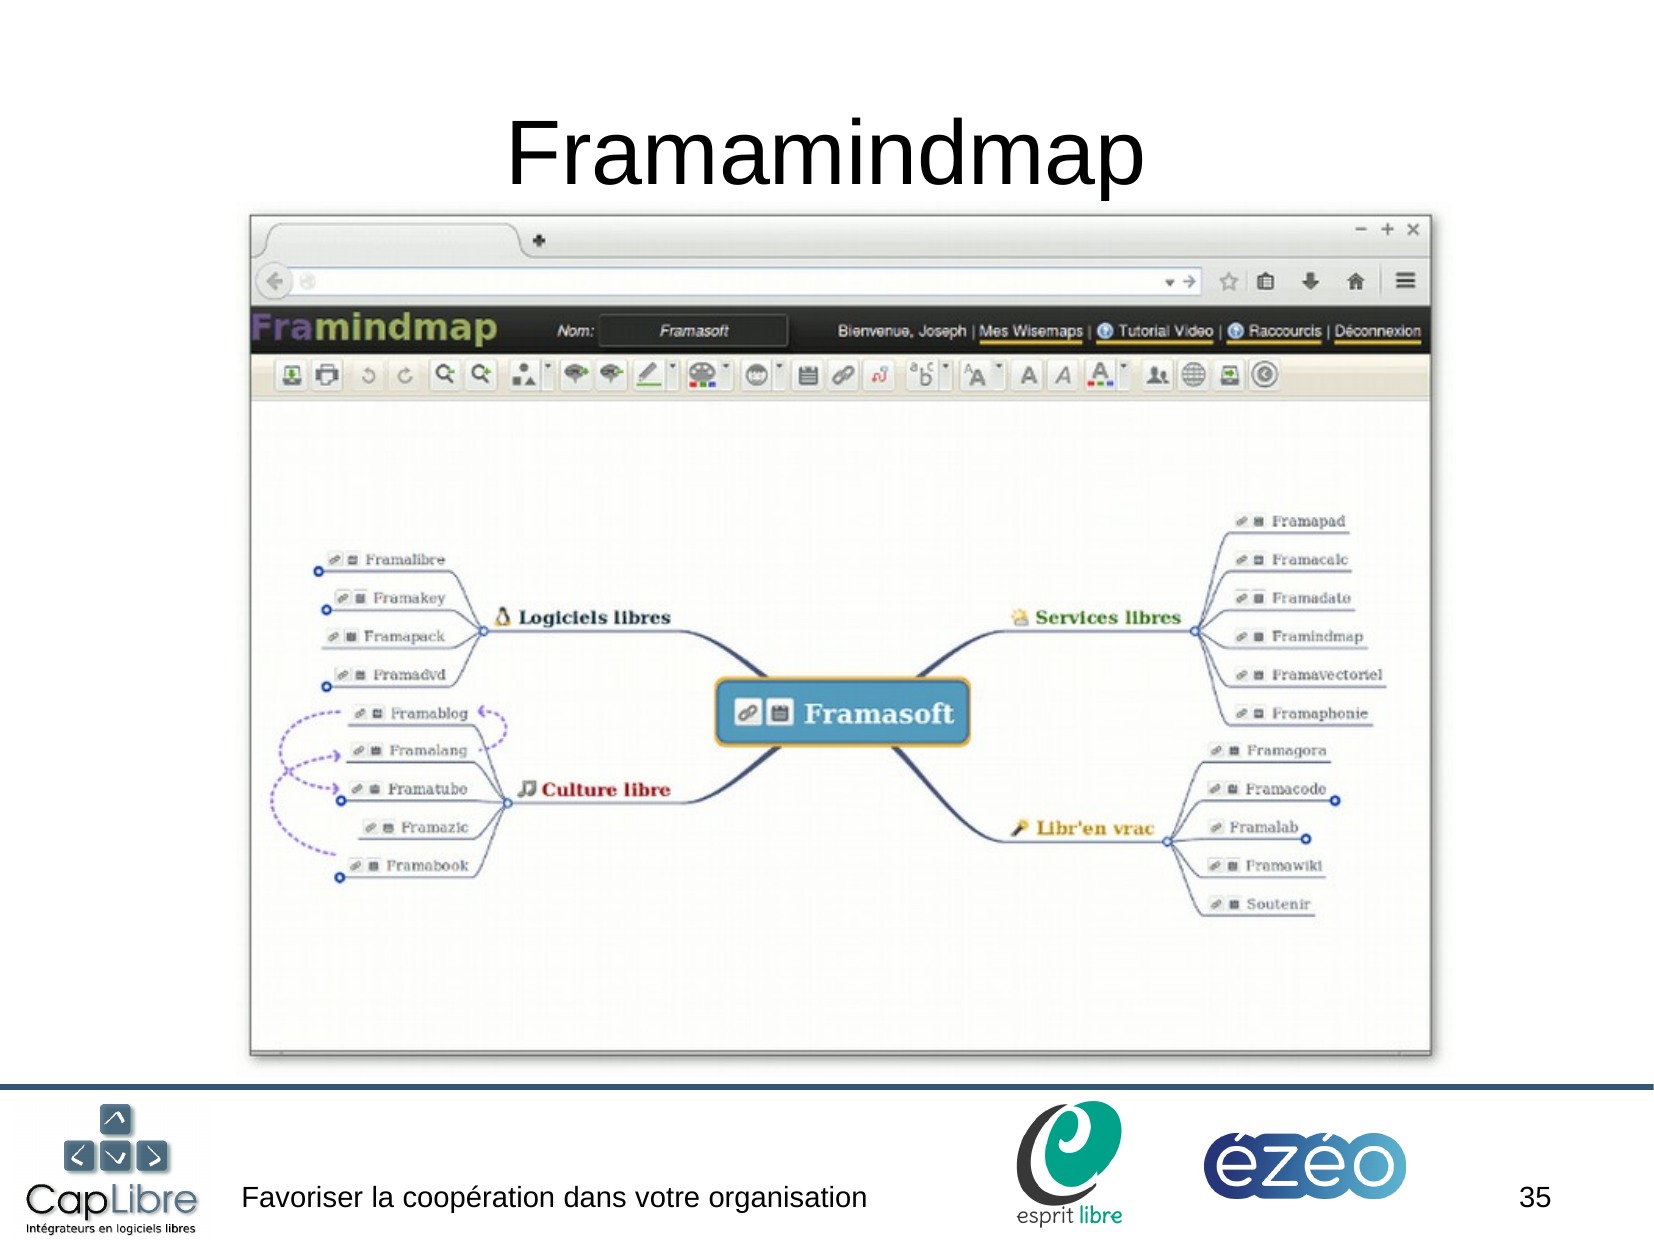

# Framamindmap
Favoriser la coopération dans votre organisation